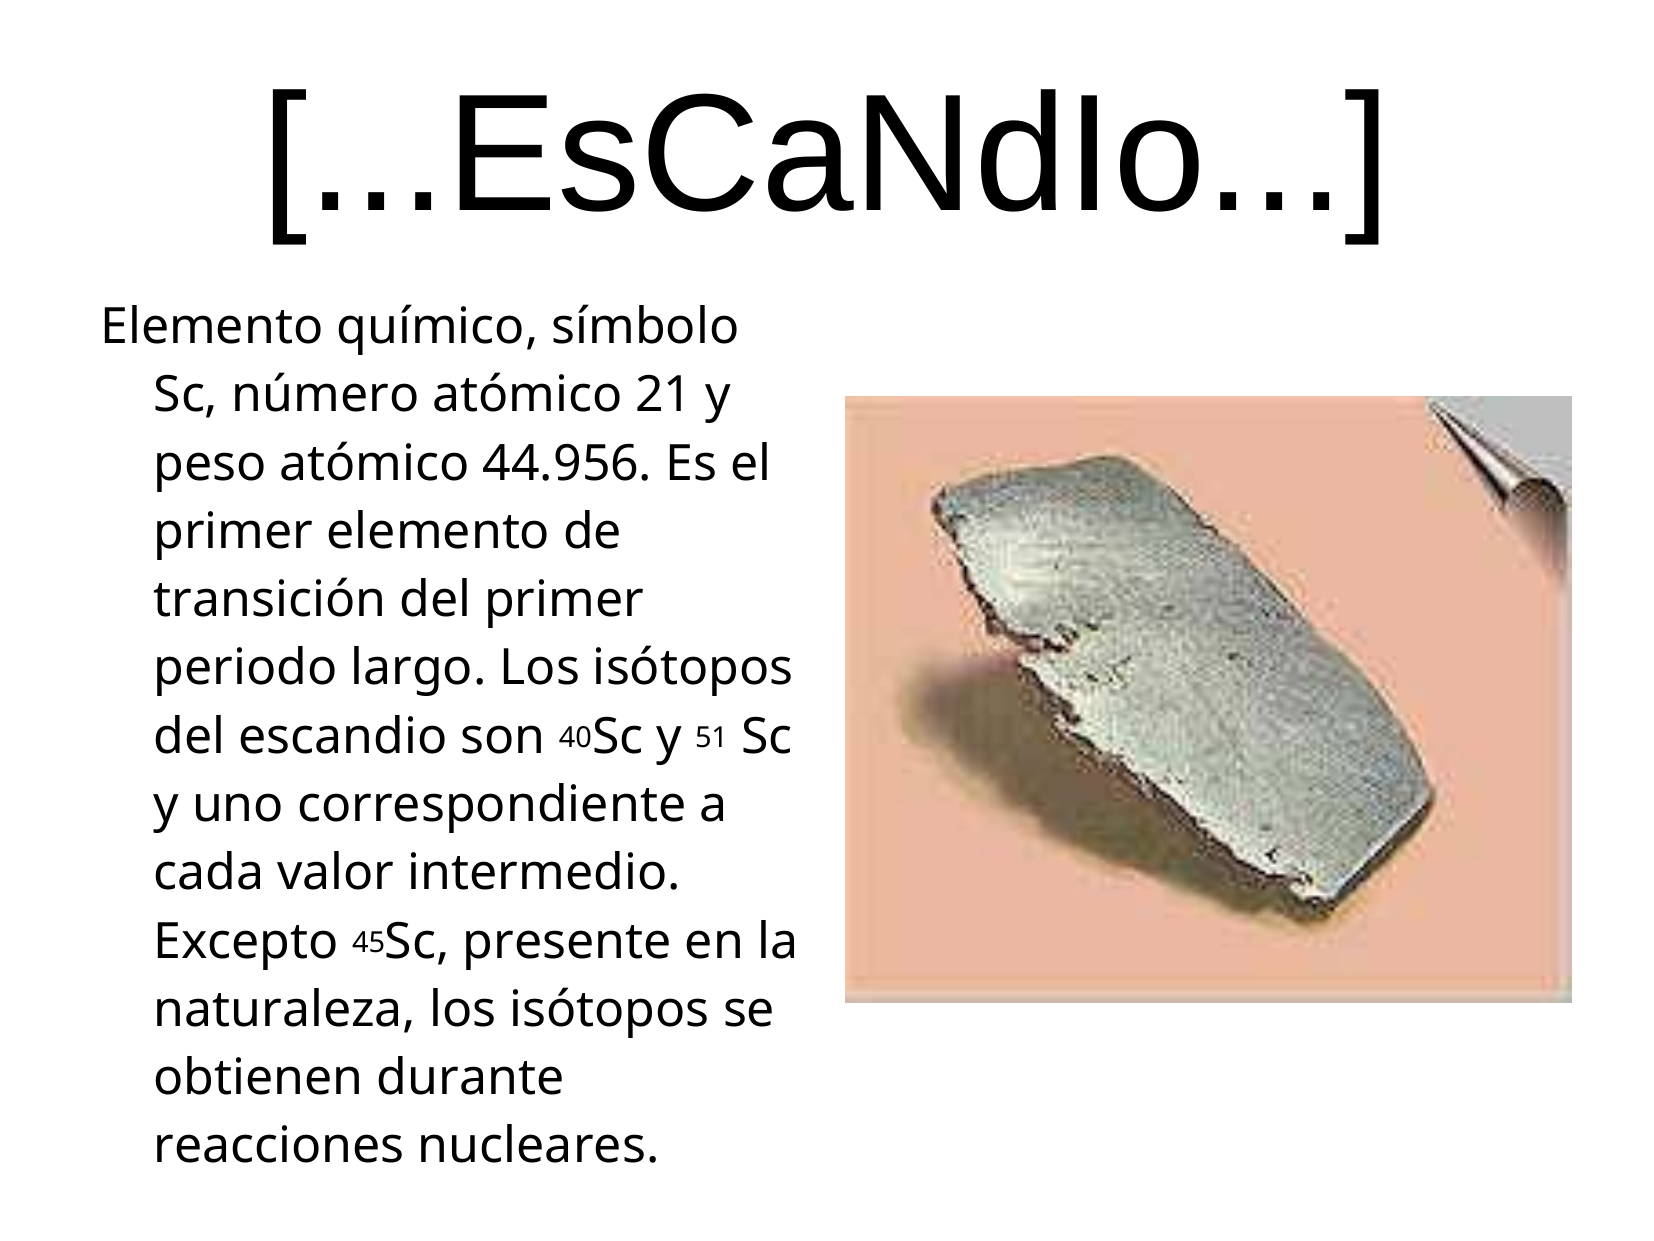

# [...EsCaNdIo...]
Elemento químico, símbolo Sc, número atómico 21 y peso atómico 44.956. Es el primer elemento de transición del primer periodo largo. Los isótopos del escandio son 40Sc y 51 Sc y uno correspondiente a cada valor intermedio. Excepto 45Sc, presente en la naturaleza, los isótopos se obtienen durante reacciones nucleares.